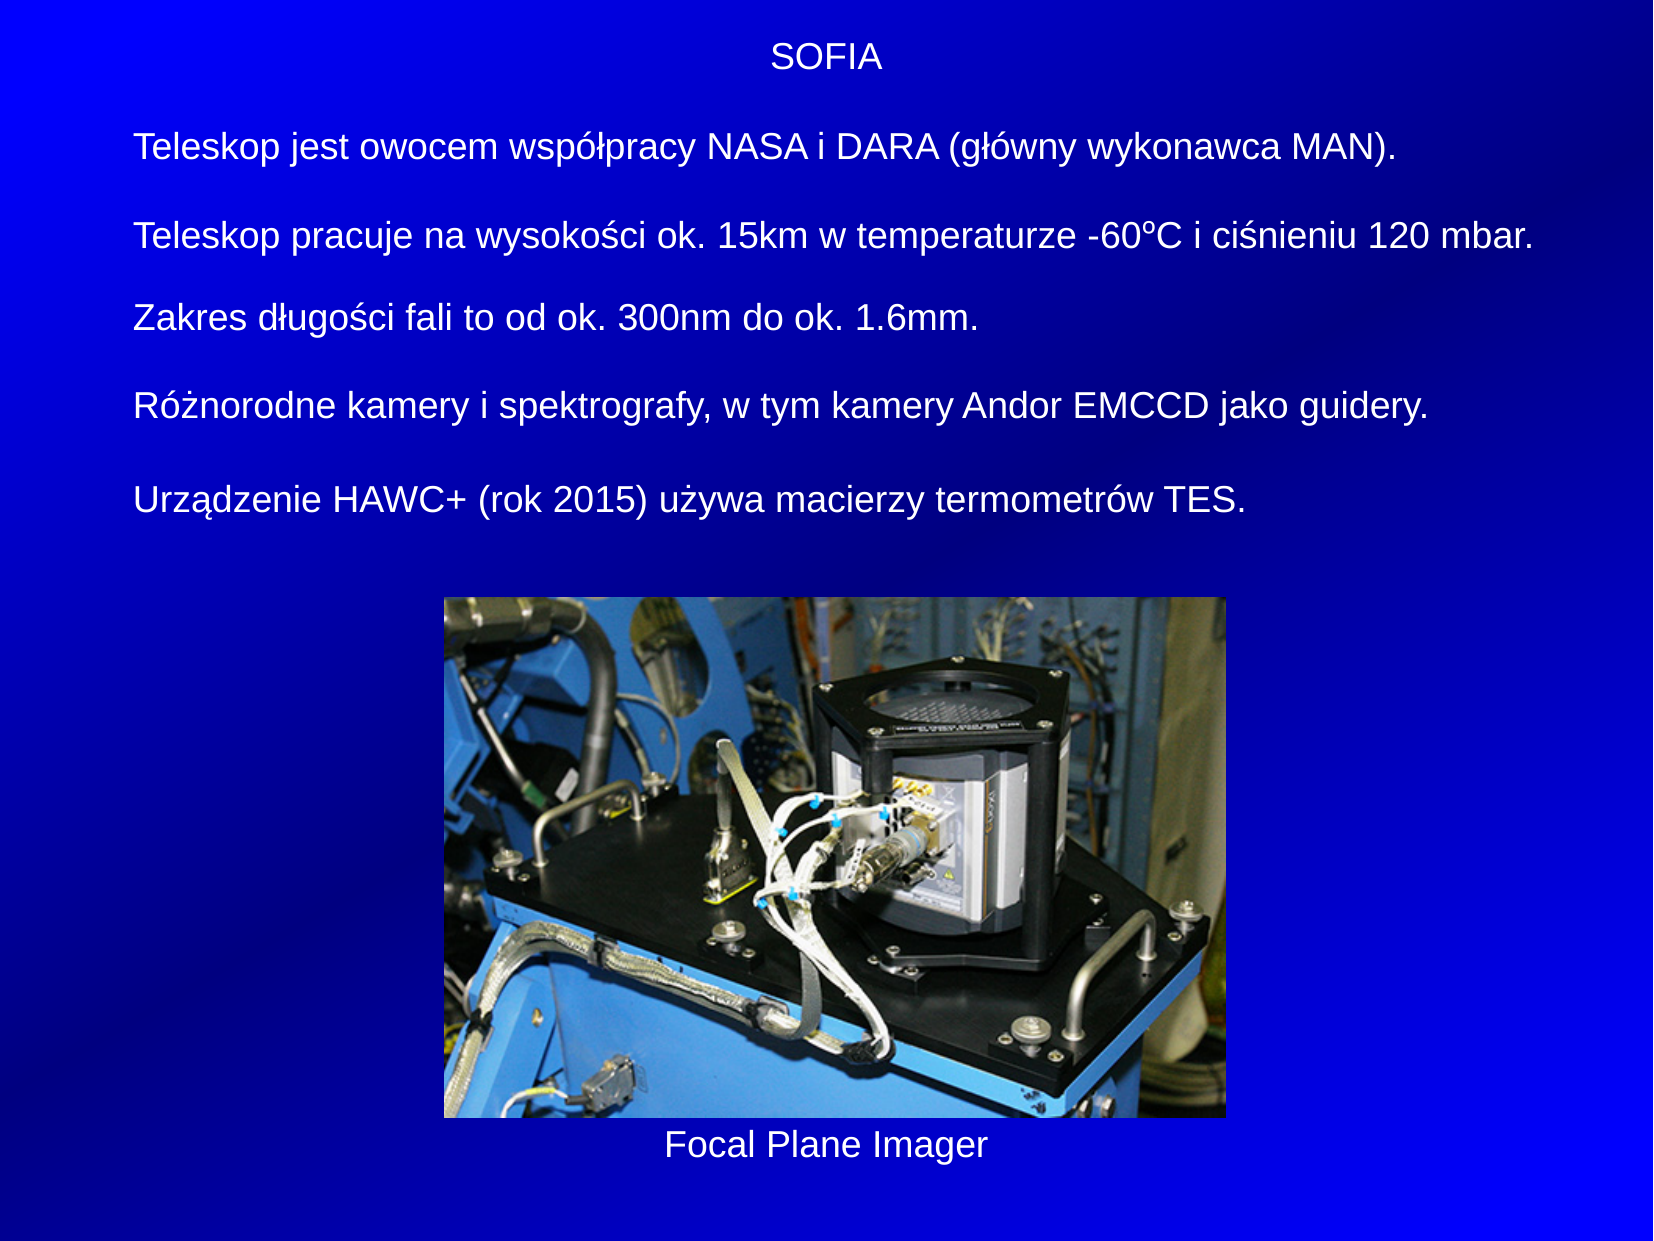

SOFIA
Teleskop jest owocem współpracy NASA i DARA (główny wykonawca MAN).
Teleskop pracuje na wysokości ok. 15km w temperaturze -60ºC i ciśnieniu 120 mbar.
Zakres długości fali to od ok. 300nm do ok. 1.6mm.
Różnorodne kamery i spektrografy, w tym kamery Andor EMCCD jako guidery.
Urządzenie HAWC+ (rok 2015) używa macierzy termometrów TES.
Focal Plane Imager